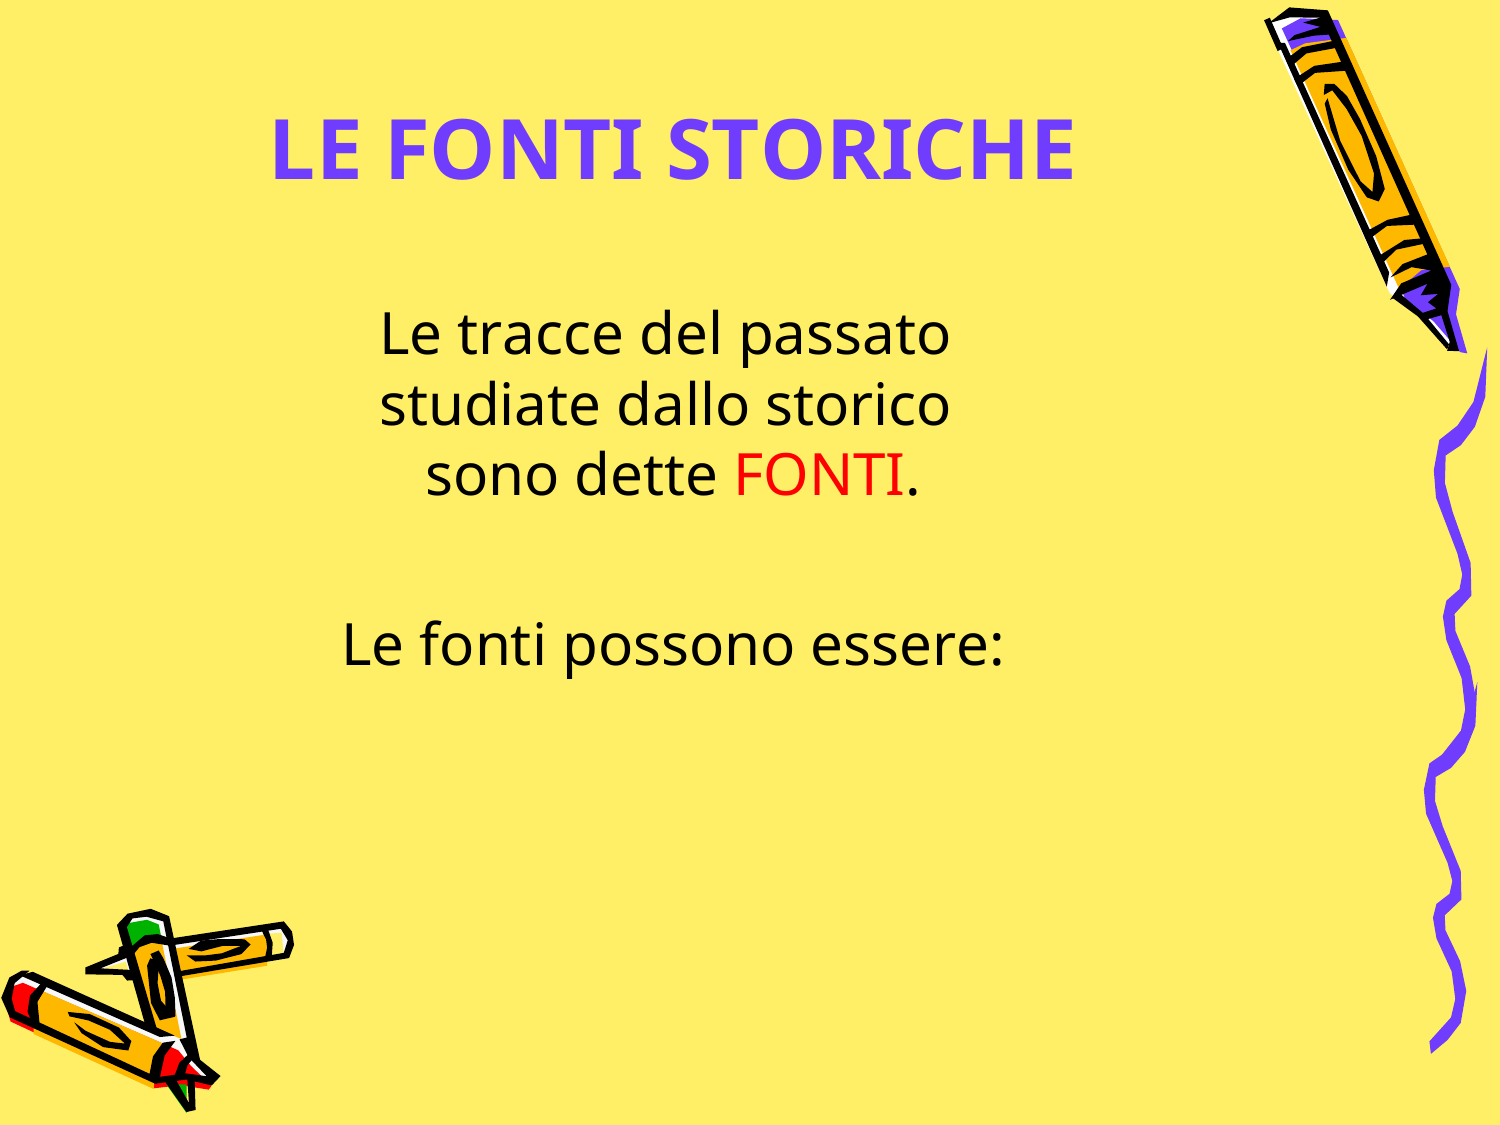

# LE FONTI STORICHE Le tracce del passato studiate dallo storico sono dette FONTI. Le fonti possono essere: